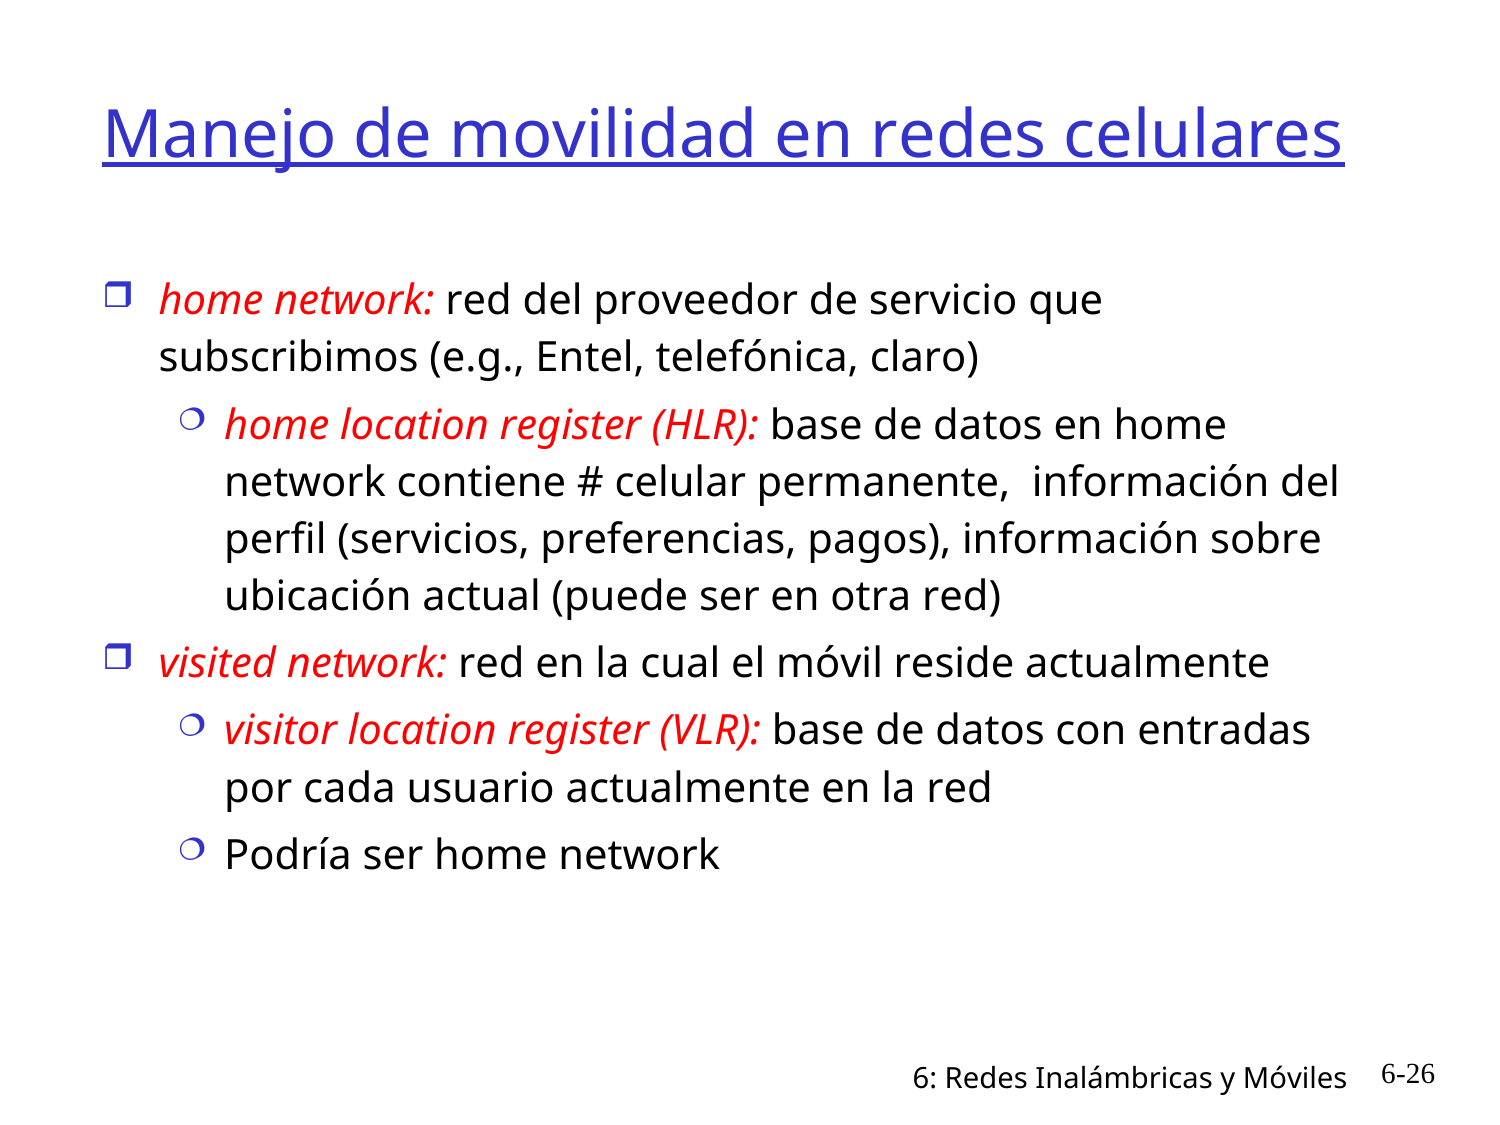

# Manejo de movilidad en redes celulares
home network: red del proveedor de servicio que subscribimos (e.g., Entel, telefónica, claro)
home location register (HLR): base de datos en home network contiene # celular permanente, información del perfil (servicios, preferencias, pagos), información sobre ubicación actual (puede ser en otra red)
visited network: red en la cual el móvil reside actualmente
visitor location register (VLR): base de datos con entradas por cada usuario actualmente en la red
Podría ser home network
26